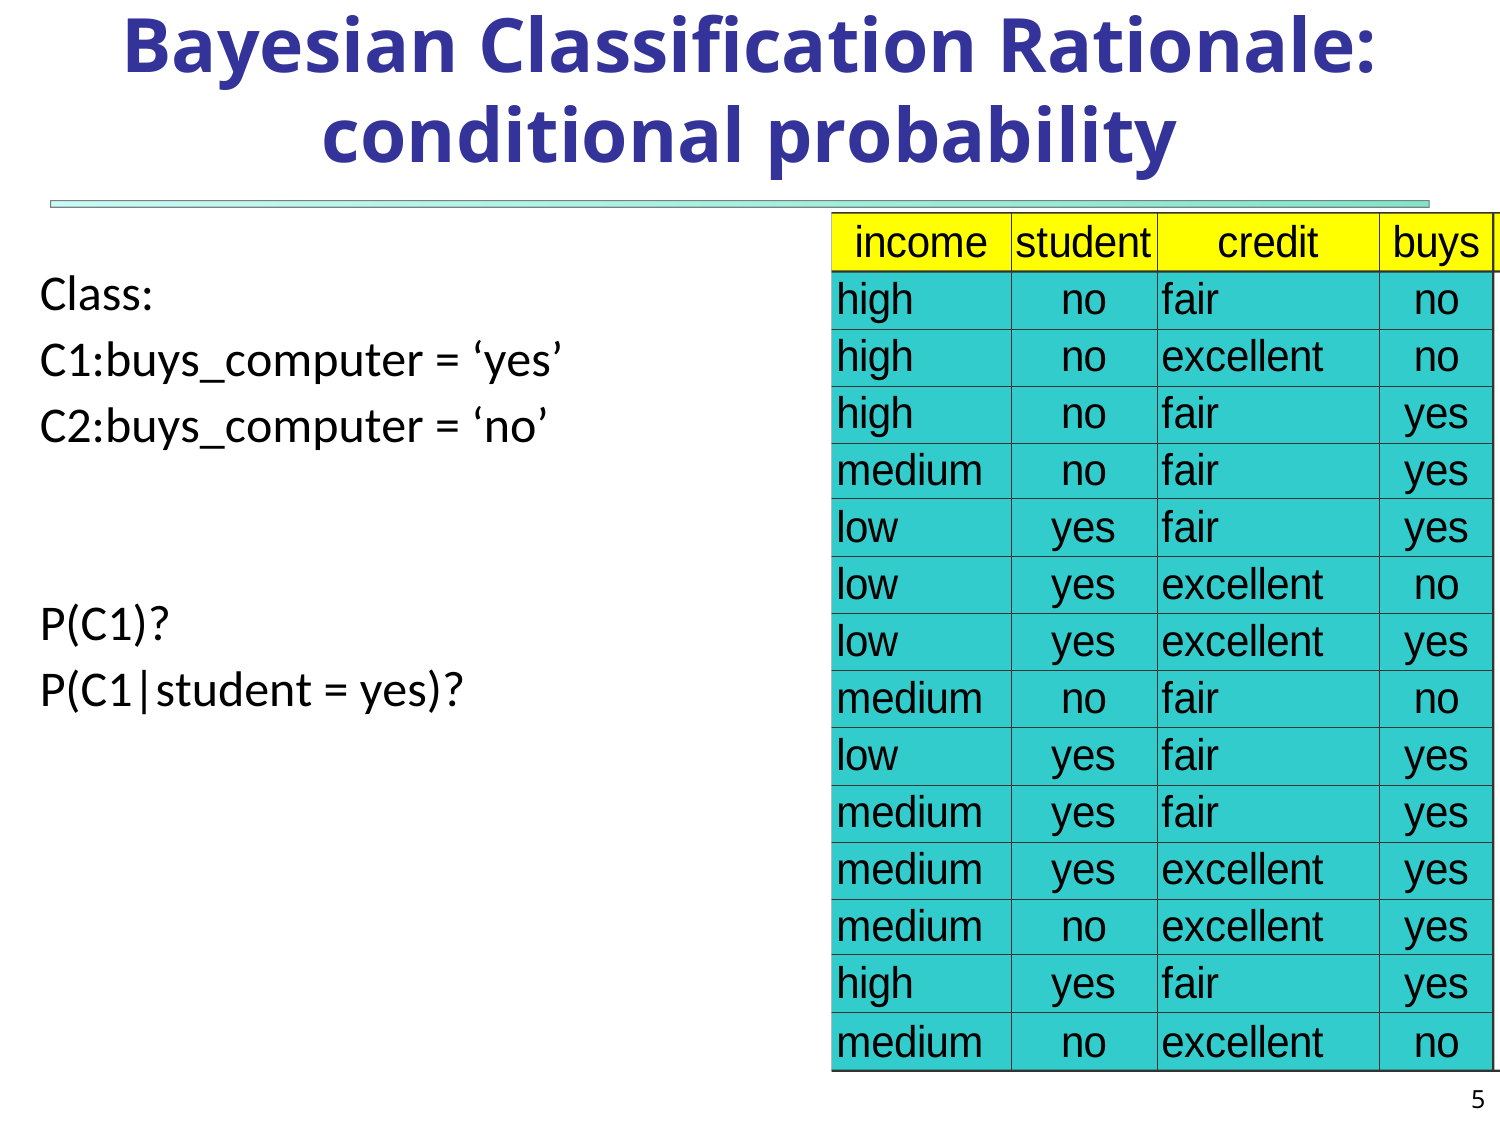

# Bayesian Classification Rationale: conditional probability
Class:
C1:buys_computer = ‘yes’
C2:buys_computer = ‘no’
P(C1)?
P(C1|student = yes)?
4